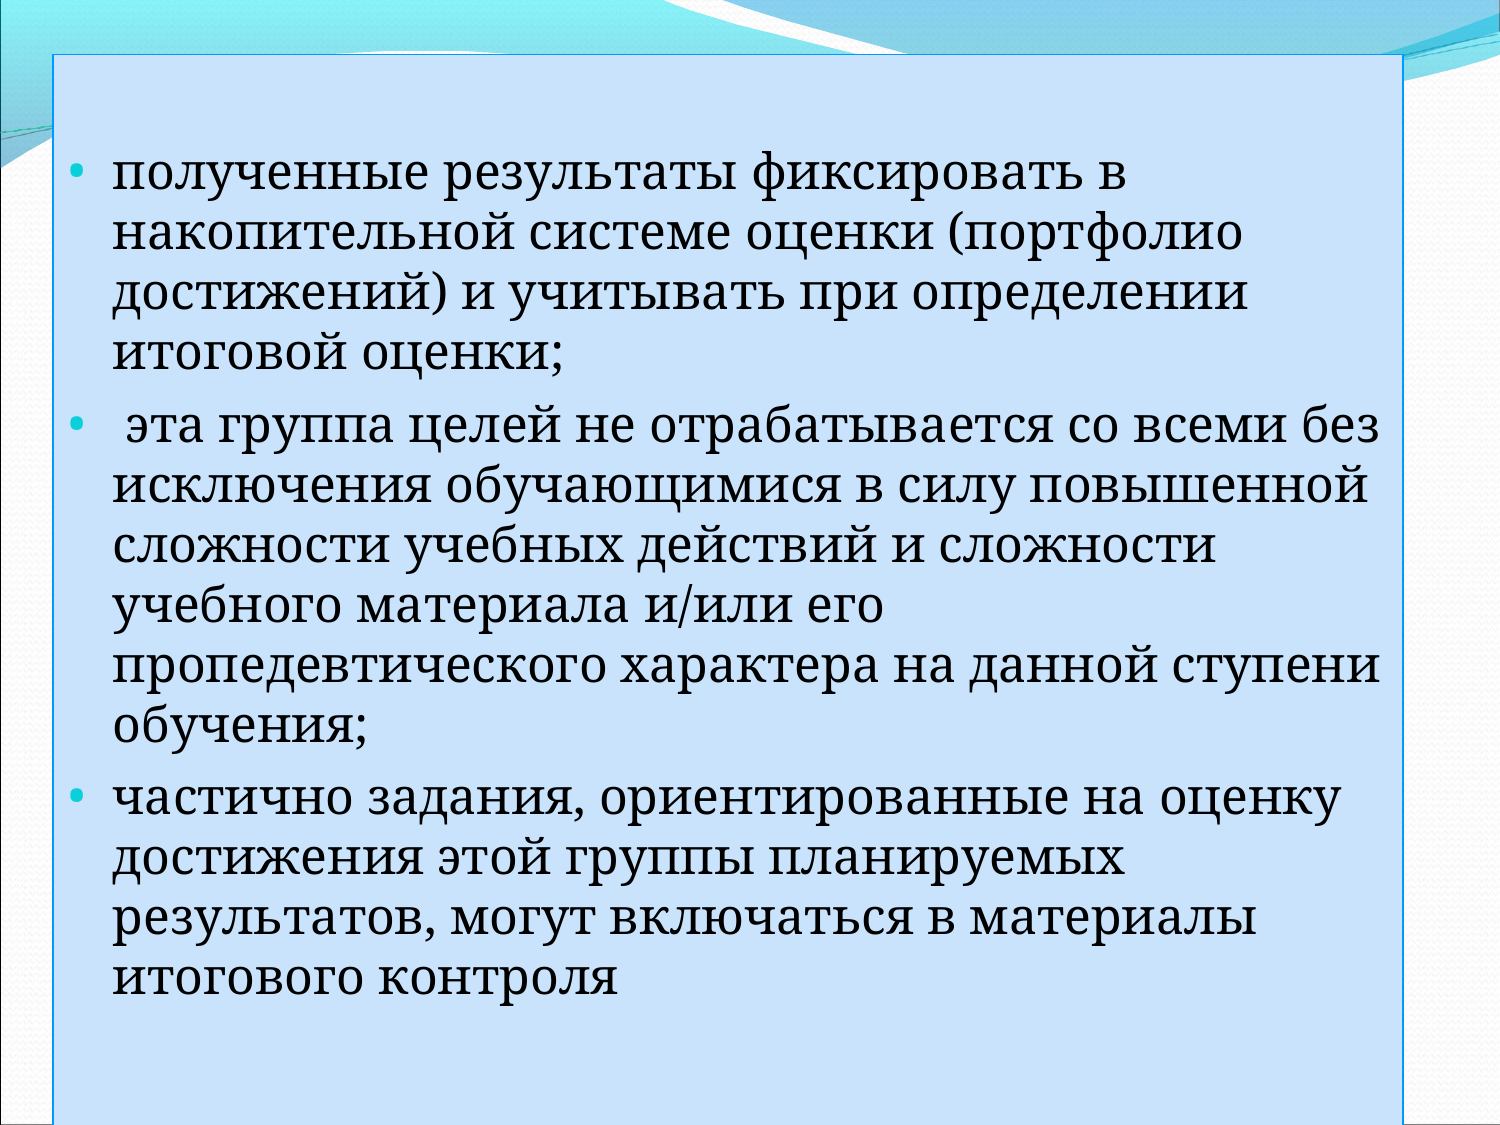

# полученные результаты фиксировать в накопительной системе оценки (портфолио достижений) и учитывать при определении итоговой оценки;
 эта группа целей не отрабатывается со всеми без исключения обучающимися в силу повышенной сложности учебных действий и сложности учебного материала и/или его пропедевтического характера на данной ступени обучения;
частично задания, ориентированные на оценку достижения этой группы планируемых результатов, могут включаться в материалы итогового контроля